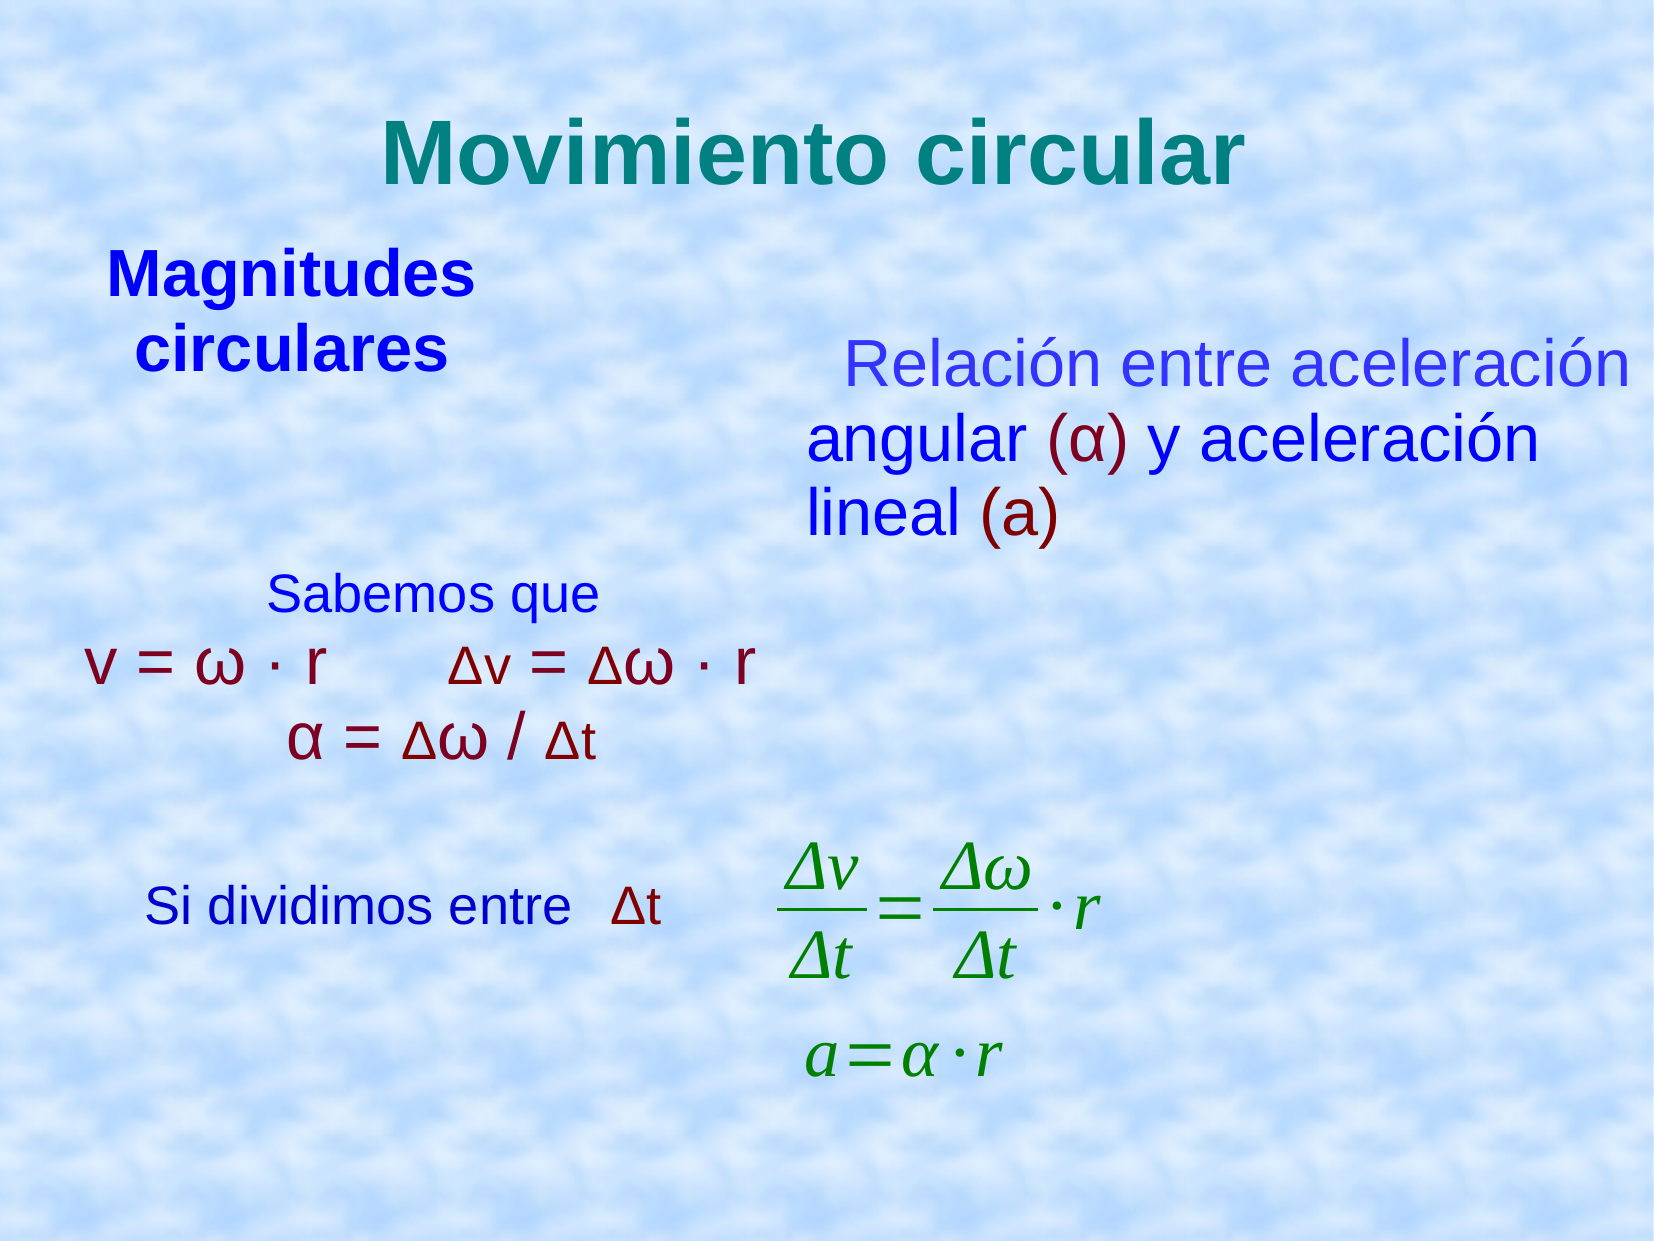

# Movimiento circular
Magnitudes circulares
 Relación entre aceleración angular (α) y aceleración lineal (a)
Sabemos que
v = ω · r Δv = Δω · r
α = Δω / Δt
Si dividimos entre Δt
la relación entre ω y el periodo T es
ω = 2π/T
la relación entre ω y el periodo T es
ω = 2π/T
la relación entre ω y el periodo T es
ω = 2π/T